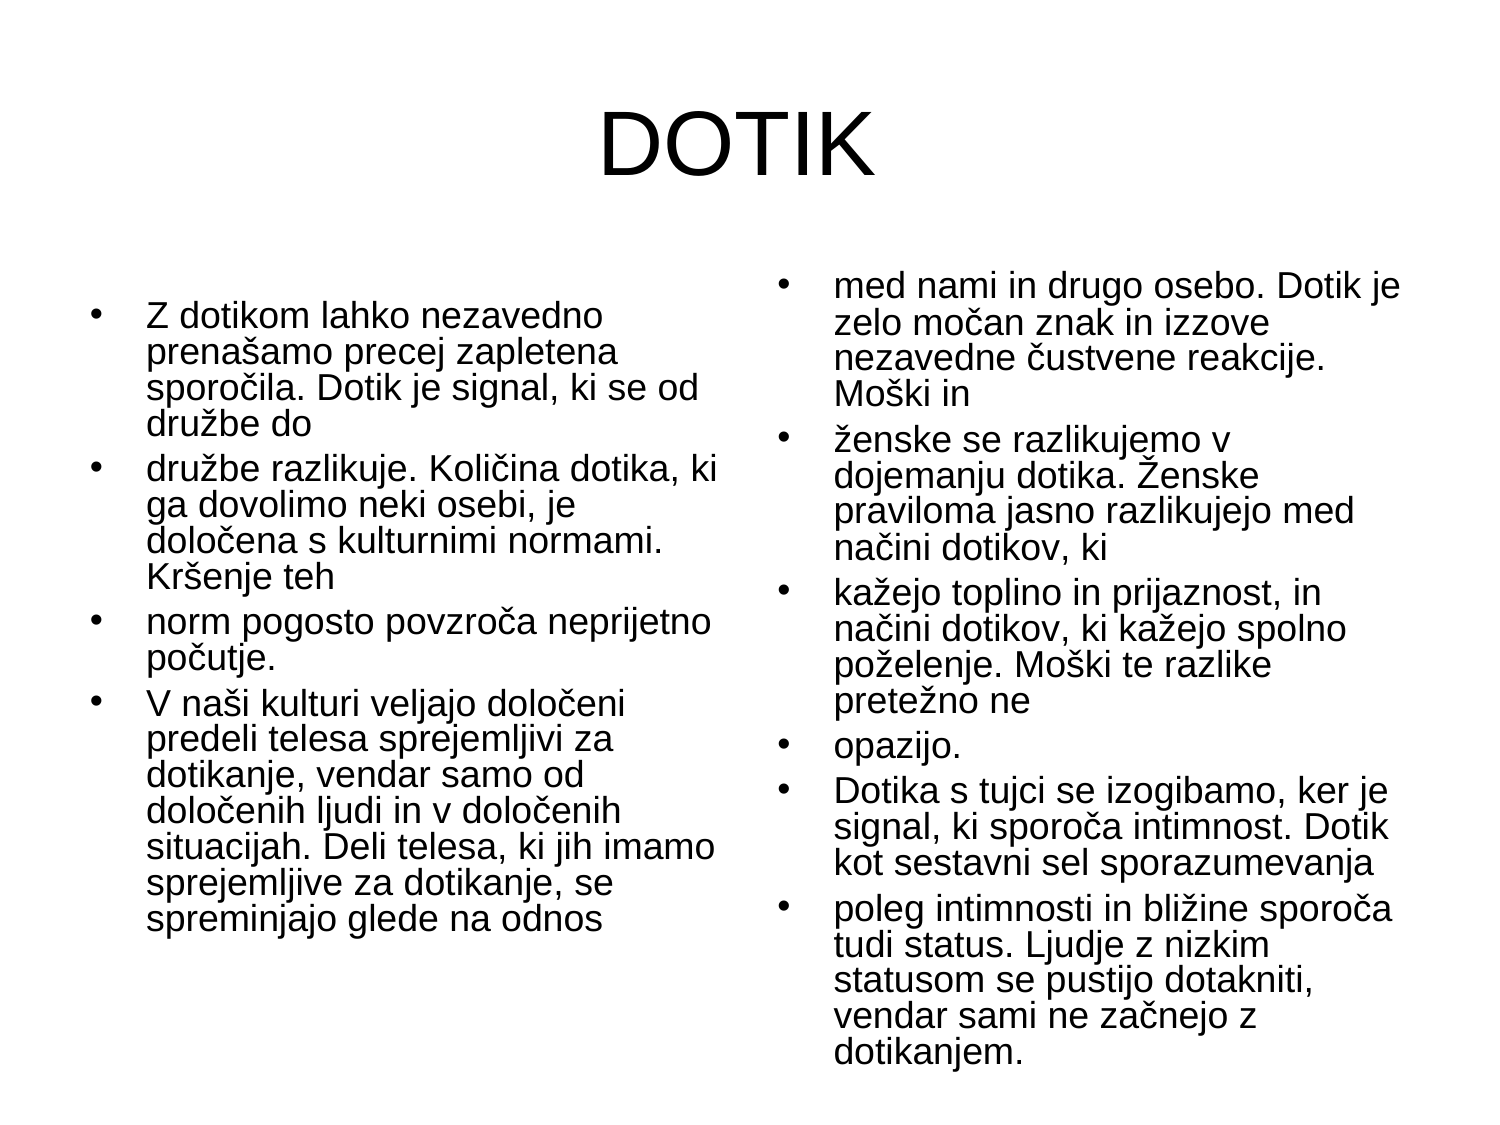

# DOTIK
Z dotikom lahko nezavedno prenašamo precej zapletena sporočila. Dotik je signal, ki se od družbe do
družbe razlikuje. Količina dotika, ki ga dovolimo neki osebi, je določena s kulturnimi normami. Kršenje teh
norm pogosto povzroča neprijetno počutje.
V naši kulturi veljajo določeni predeli telesa sprejemljivi za dotikanje, vendar samo od določenih ljudi in v določenih situacijah. Deli telesa, ki jih imamo sprejemljive za dotikanje, se spreminjajo glede na odnos
med nami in drugo osebo. Dotik je zelo močan znak in izzove nezavedne čustvene reakcije. Moški in
ženske se razlikujemo v dojemanju dotika. Ženske praviloma jasno razlikujejo med načini dotikov, ki
kažejo toplino in prijaznost, in načini dotikov, ki kažejo spolno poželenje. Moški te razlike pretežno ne
opazijo.
Dotika s tujci se izogibamo, ker je signal, ki sporoča intimnost. Dotik kot sestavni sel sporazumevanja
poleg intimnosti in bližine sporoča tudi status. Ljudje z nizkim statusom se pustijo dotakniti, vendar sami ne začnejo z dotikanjem.